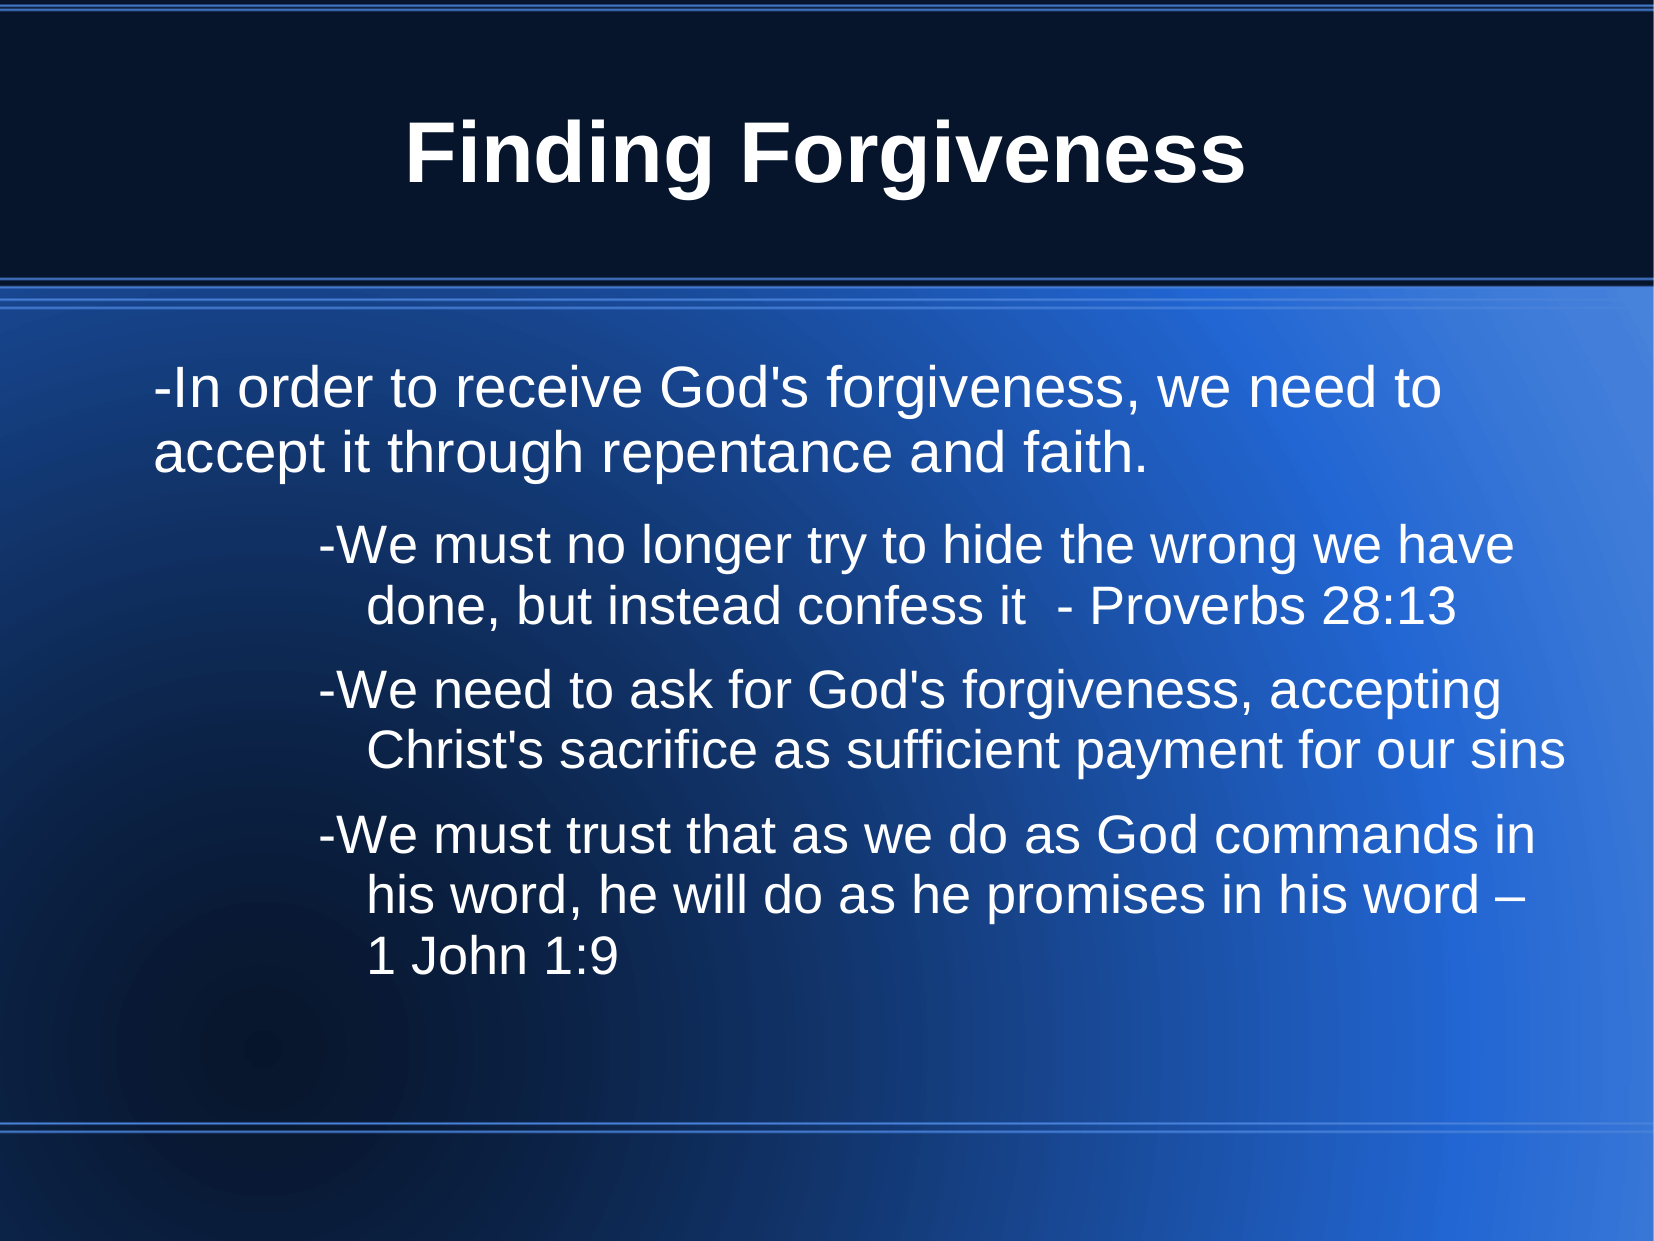

# Finding Forgiveness
-In order to receive God's forgiveness, we need to accept it through repentance and faith.
-We must no longer try to hide the wrong we have done, but instead confess it - Proverbs 28:13
-We need to ask for God's forgiveness, accepting Christ's sacrifice as sufficient payment for our sins
-We must trust that as we do as God commands in his word, he will do as he promises in his word – 1 John 1:9